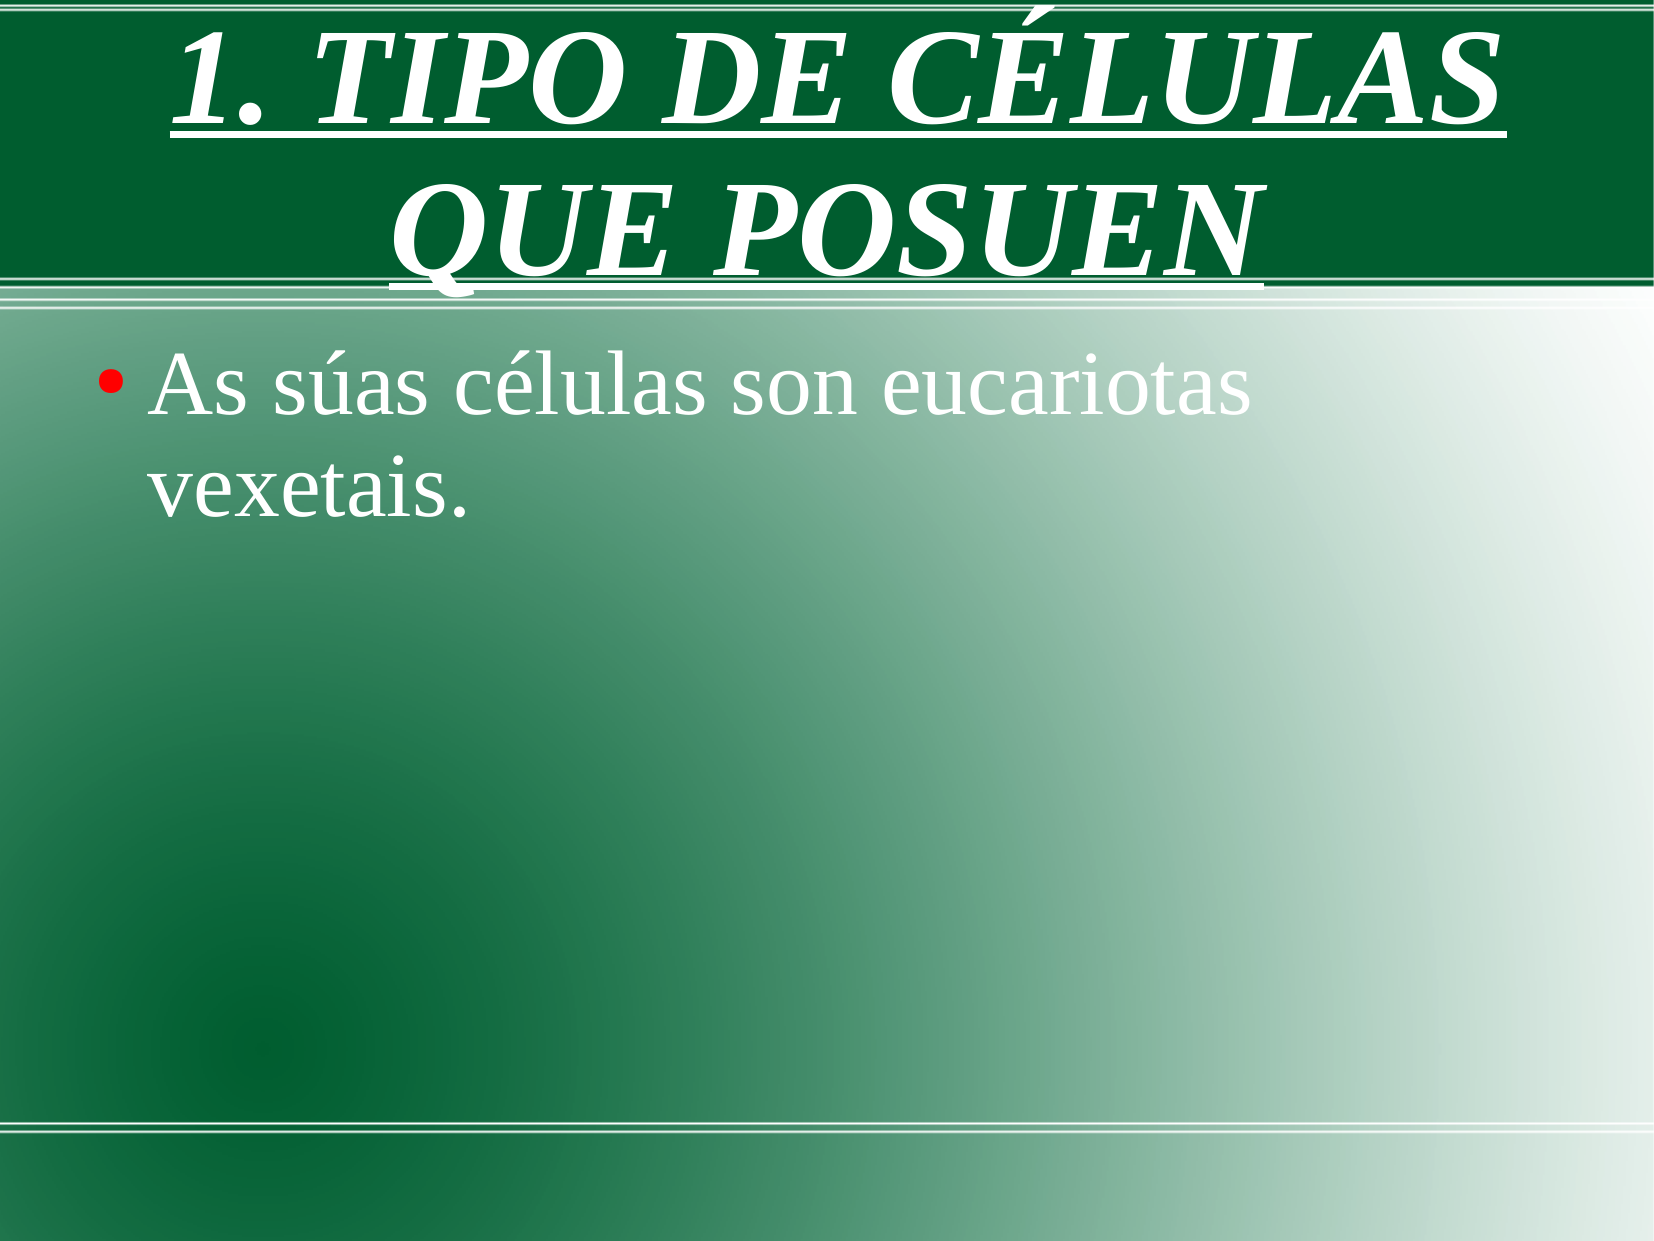

# 1. TIPO DE CÉLULAS QUE POSUEN
As súas células son eucariotas vexetais.